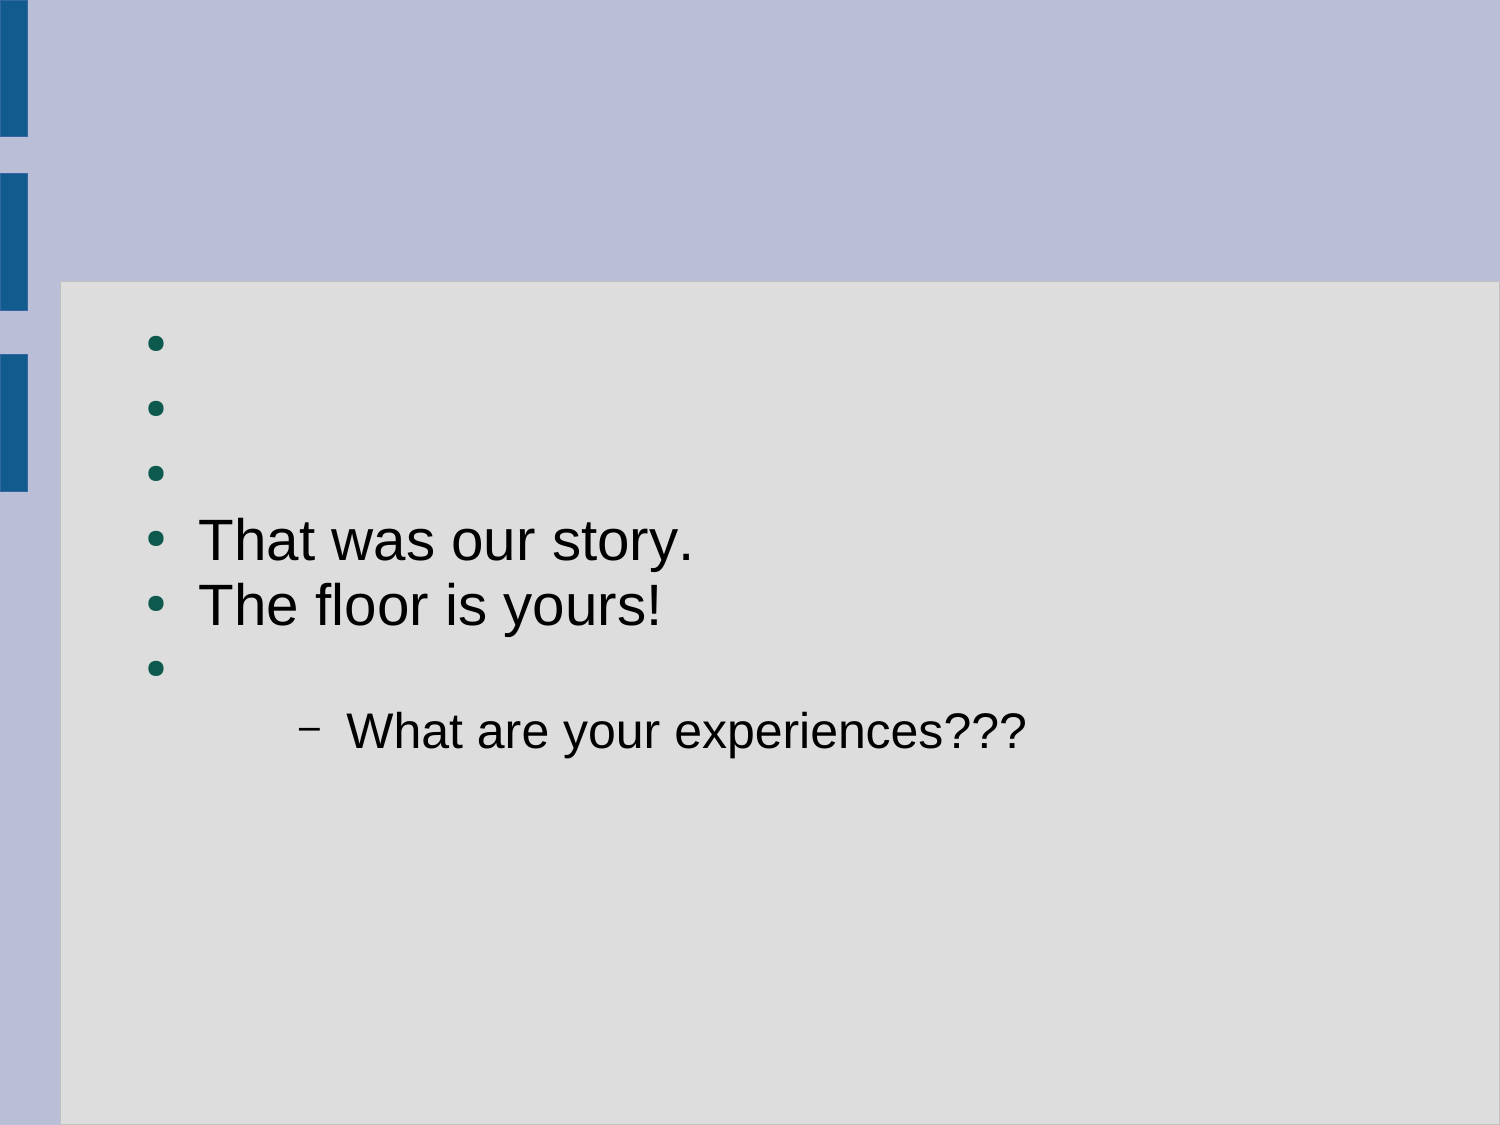

# That was our story.
The floor is yours!
What are your experiences???